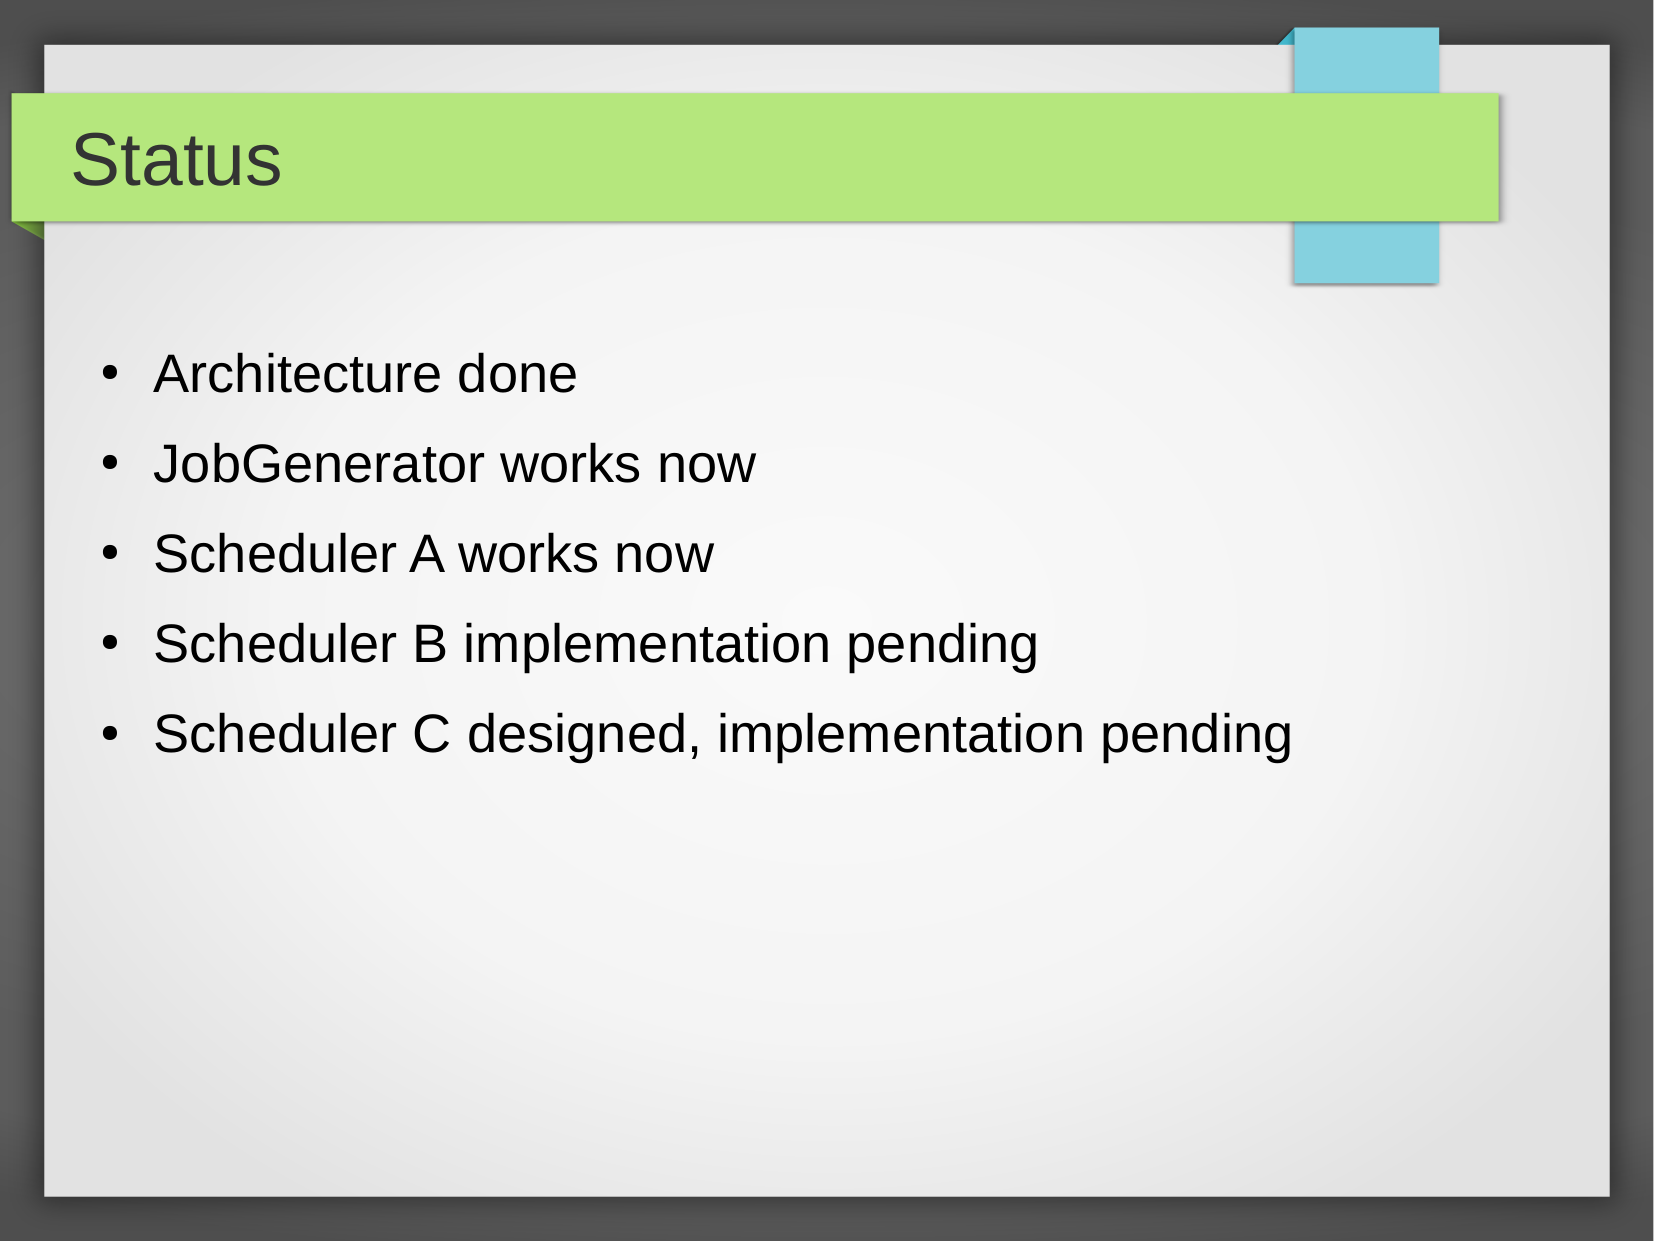

# Status
Architecture done
JobGenerator works now
Scheduler A works now
Scheduler B implementation pending
Scheduler C designed, implementation pending